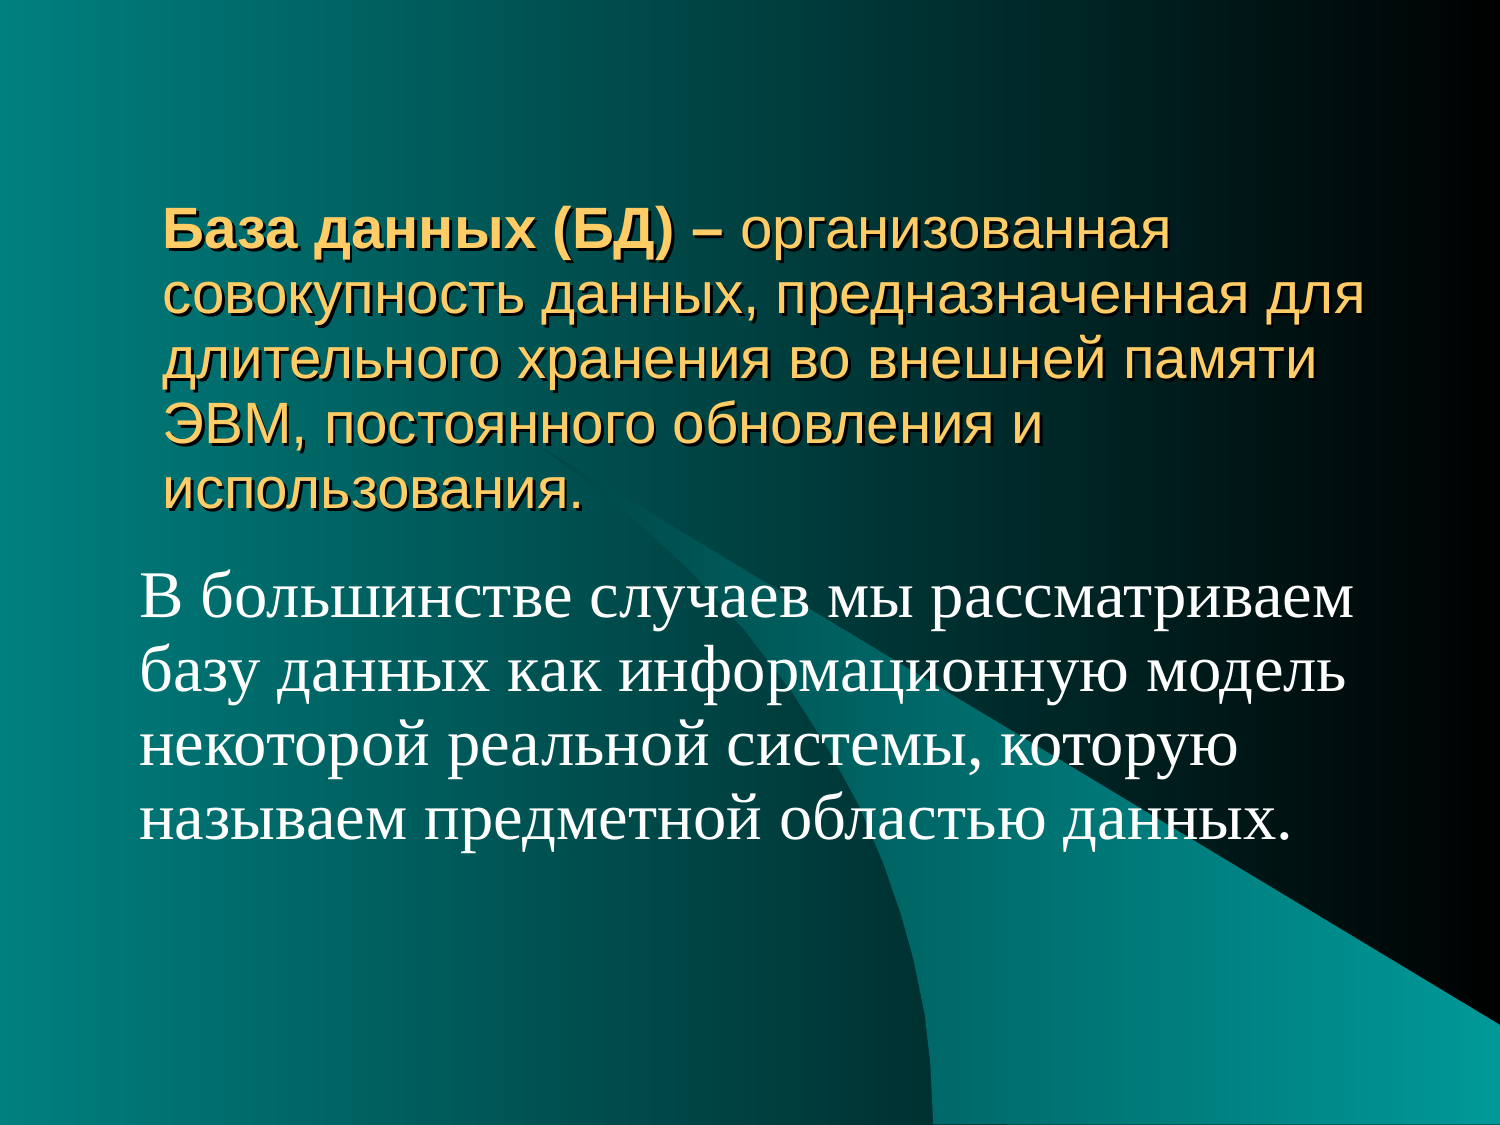

# База данных (БД) – организованная совокупность данных, предназначенная для длительного хранения во внешней памяти ЭВМ, постоянного обновления и использования.
В большинстве случаев мы рассматриваем базу данных как информационную модель некоторой реальной системы, которую называем предметной областью данных.